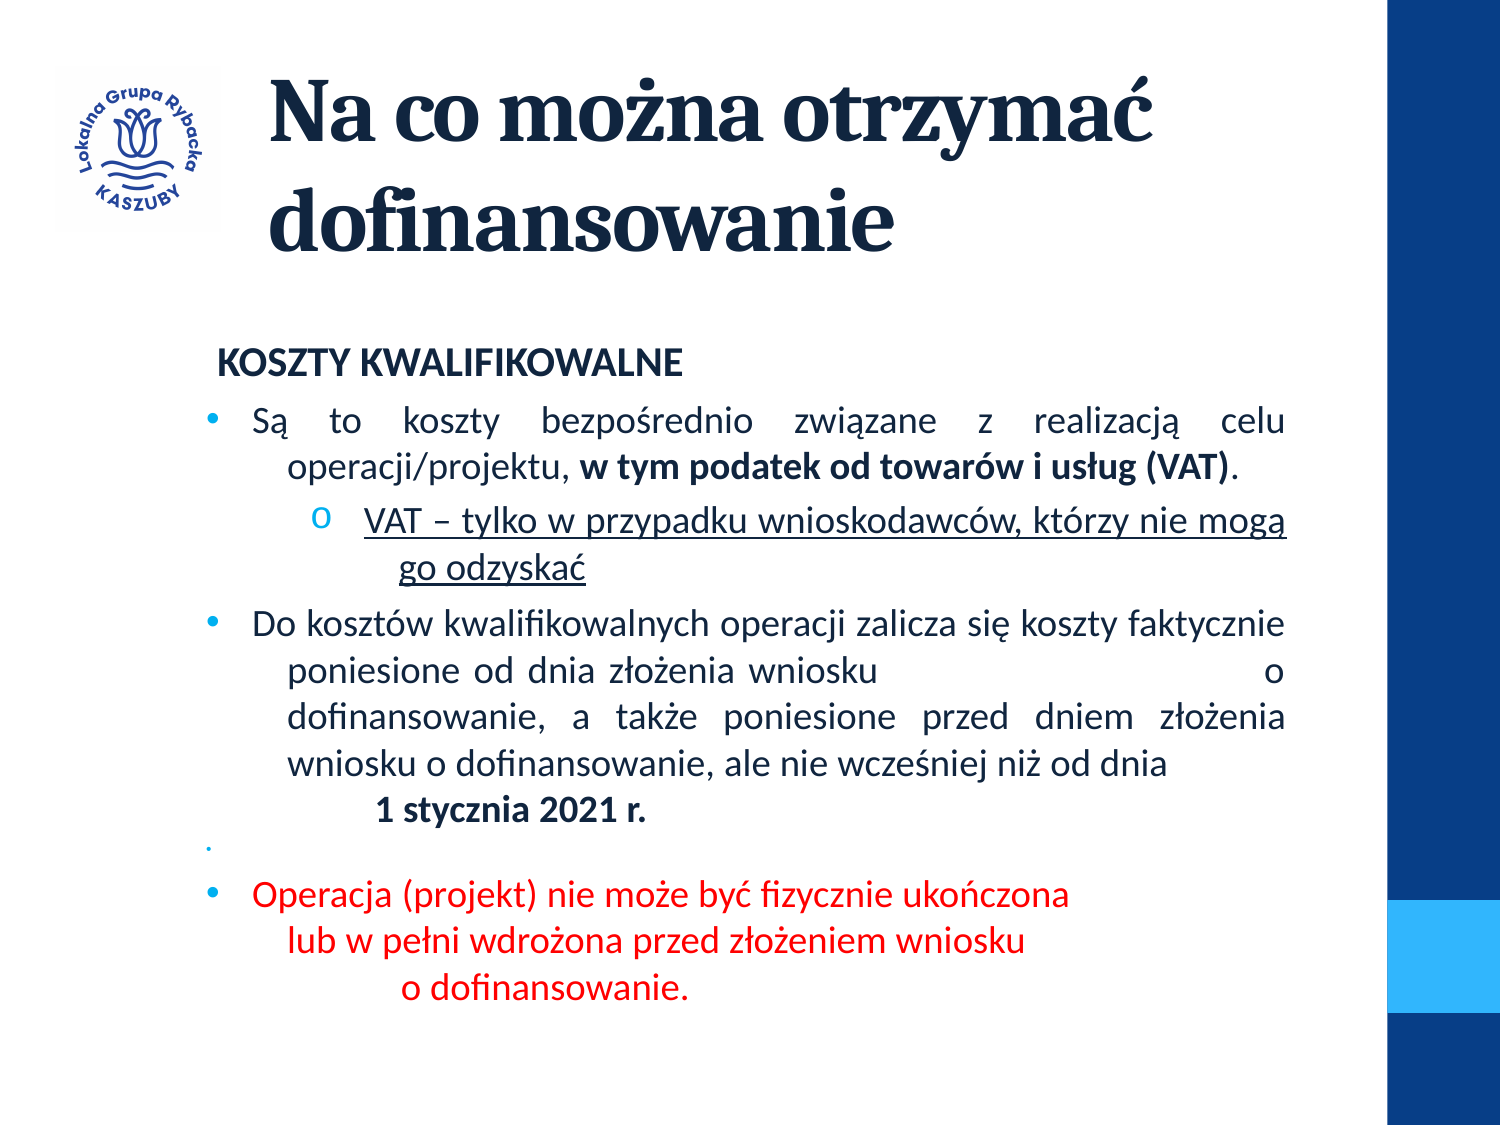

# Na co można otrzymać dofinansowanie
KOSZTY KWALIFIKOWALNE
Są to koszty bezpośrednio związane z realizacją celu operacji/projektu, w tym podatek od towarów i usług (VAT).
VAT – tylko w przypadku wnioskodawców, którzy nie mogą go odzyskać
Do kosztów kwalifikowalnych operacji zalicza się koszty faktycznie poniesione od dnia złożenia wniosku o dofinansowanie, a także poniesione przed dniem złożenia wniosku o dofinansowanie, ale nie wcześniej niż od dnia 1 stycznia 2021 r.
Operacja (projekt) nie może być fizycznie ukończona lub w pełni wdrożona przed złożeniem wniosku o dofinansowanie.